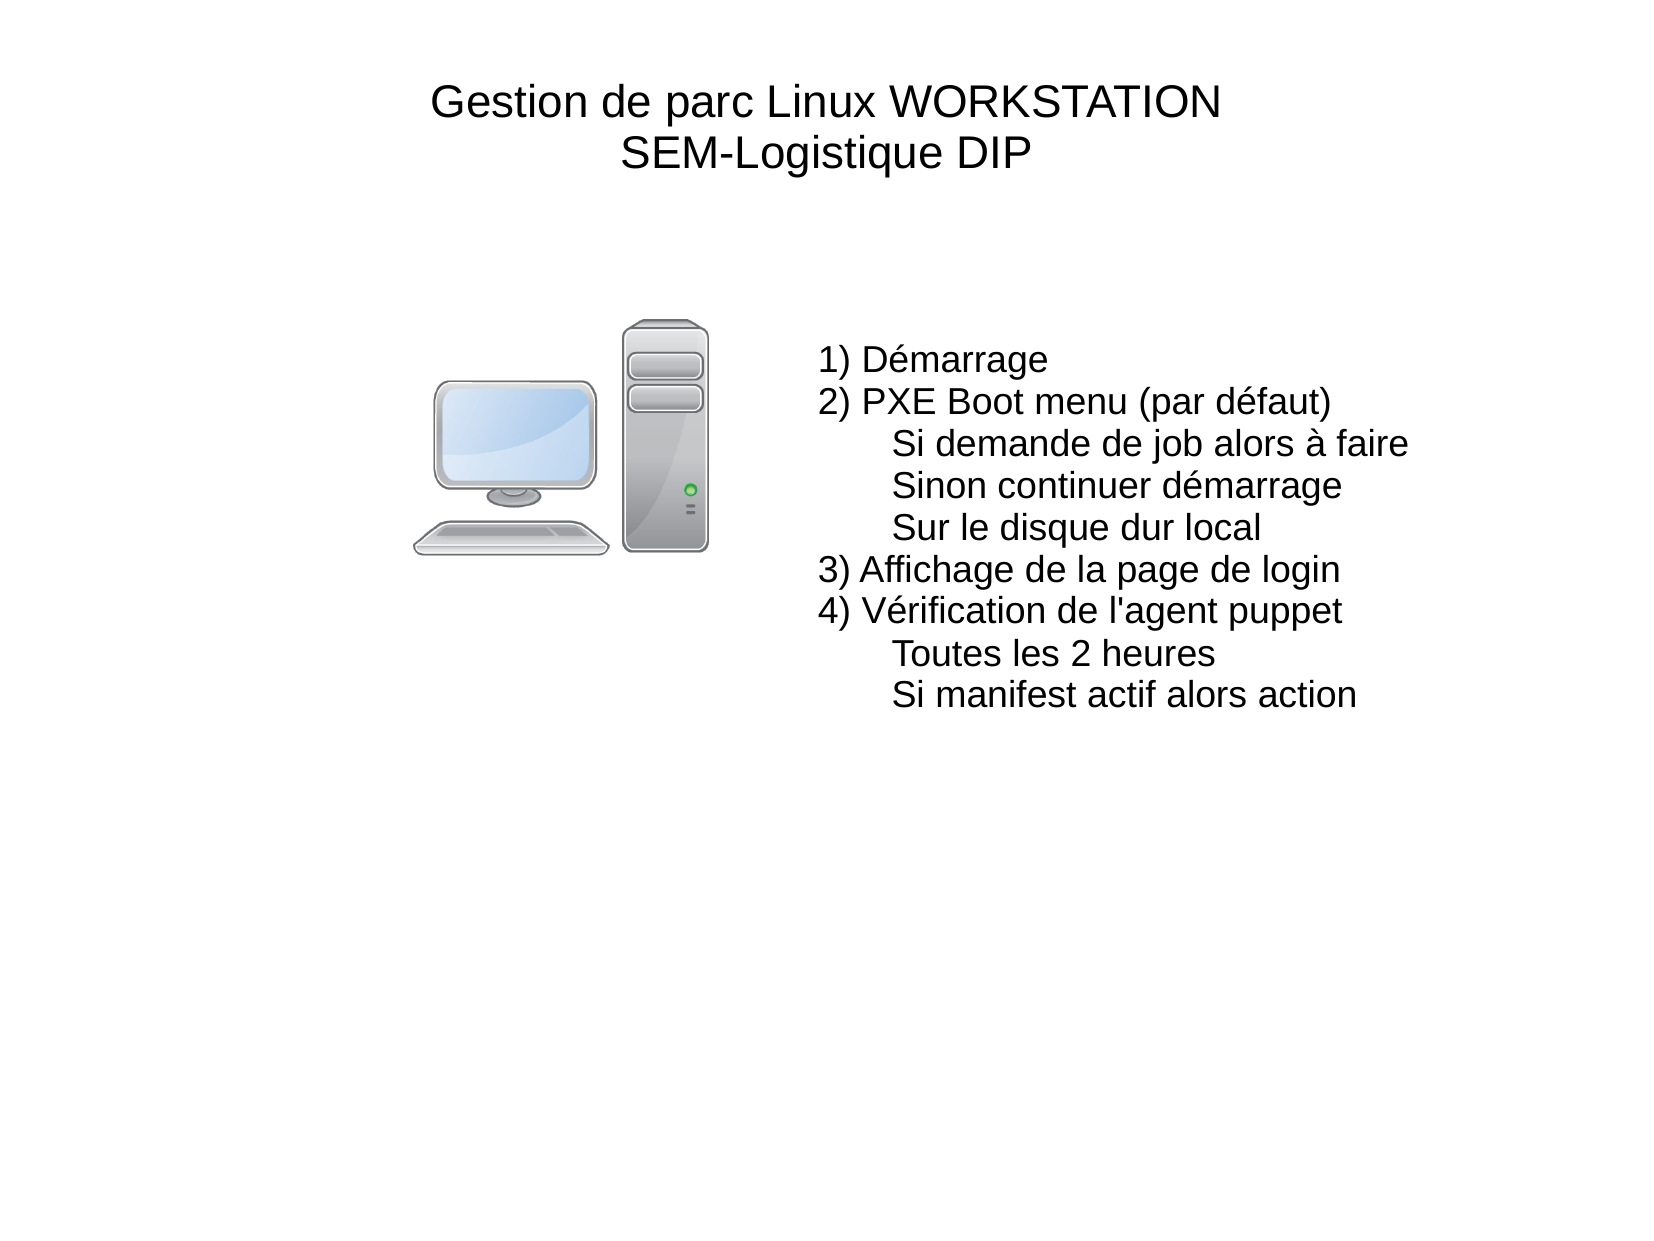

# Gestion de parc Linux WORKSTATION SEM-Logistique DIP
1) Démarrage
2) PXE Boot menu (par défaut)
	Si demande de job alors à faire
	Sinon continuer démarrage
	Sur le disque dur local
3) Affichage de la page de login
4) Vérification de l'agent puppet
	Toutes les 2 heures
	Si manifest actif alors action